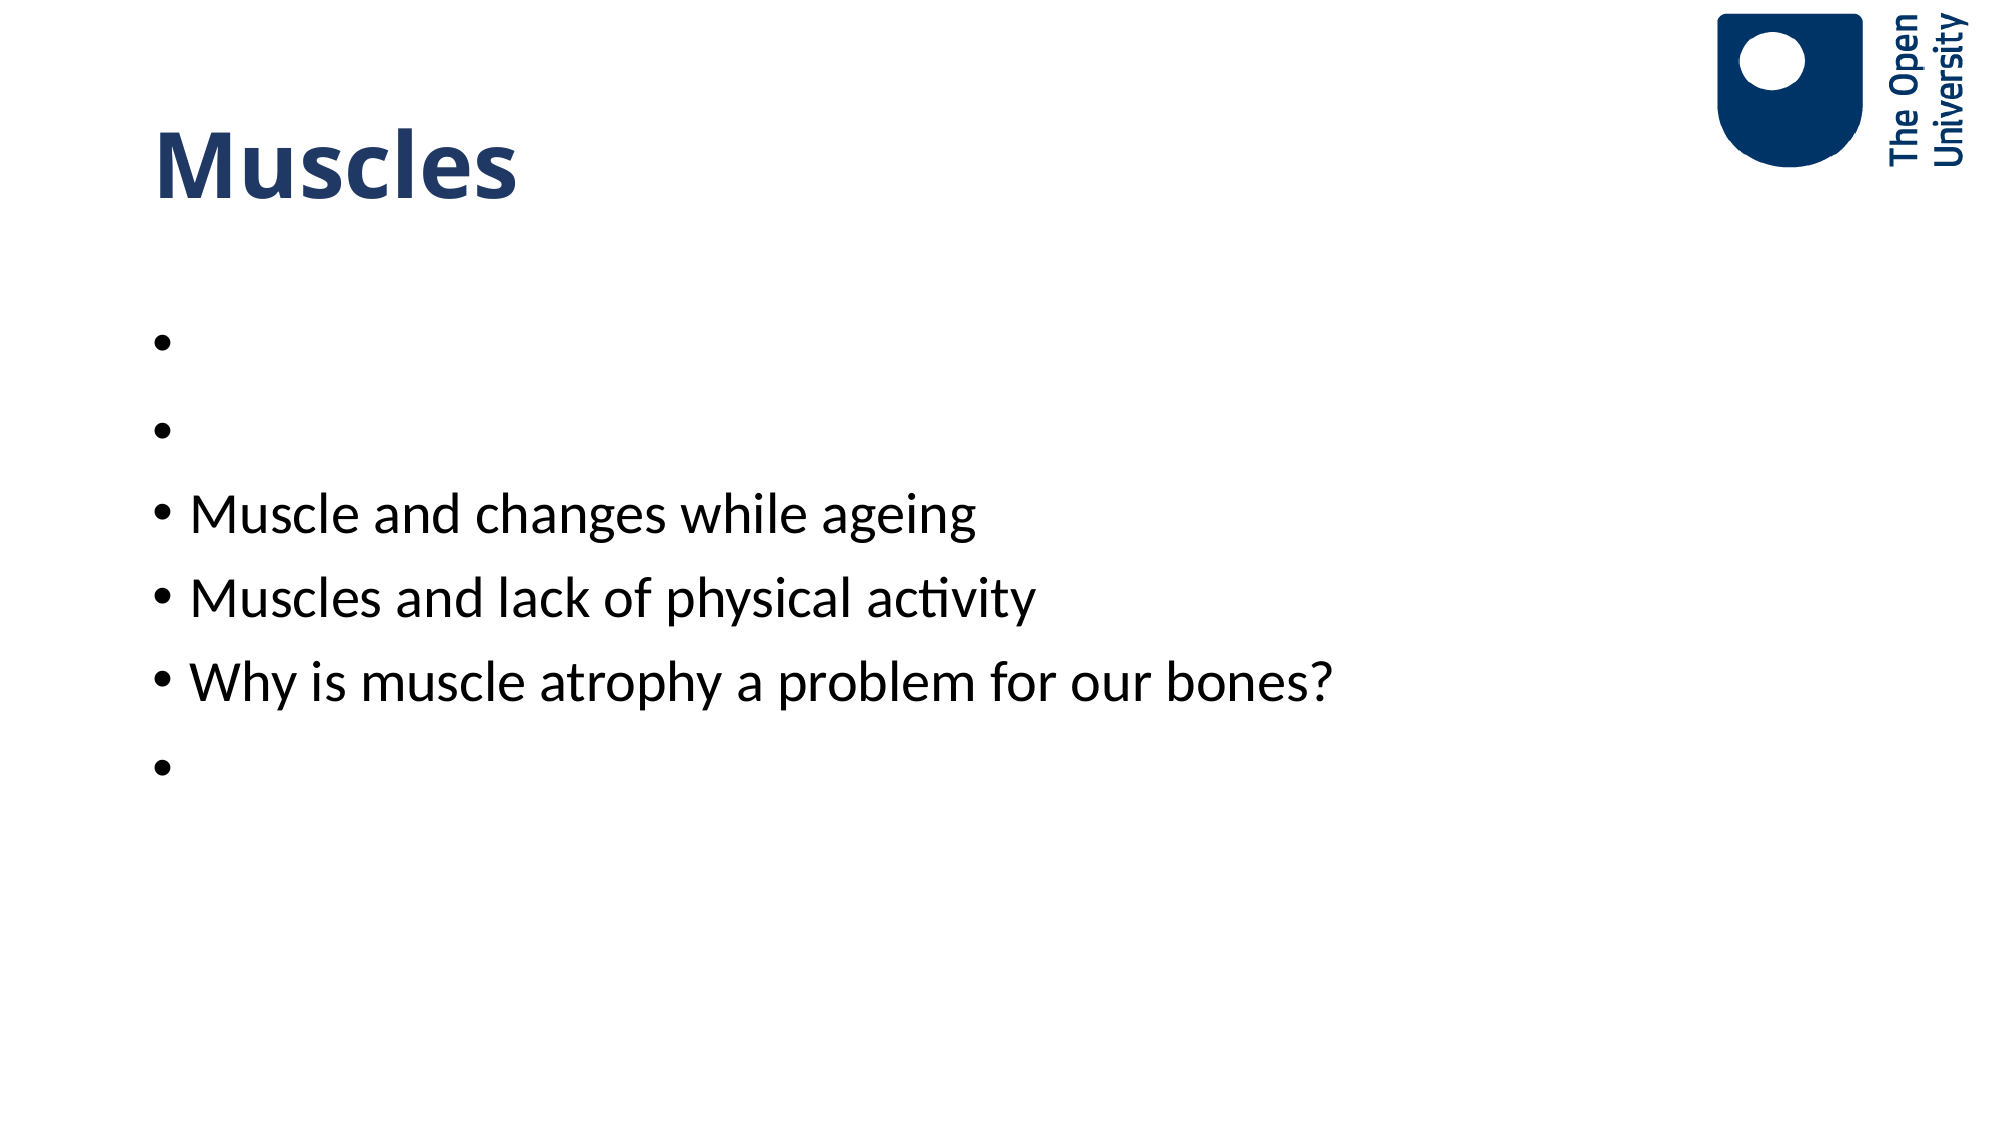

# Muscles
Muscle and changes while ageing
Muscles and lack of physical activity
Why is muscle atrophy a problem for our bones?